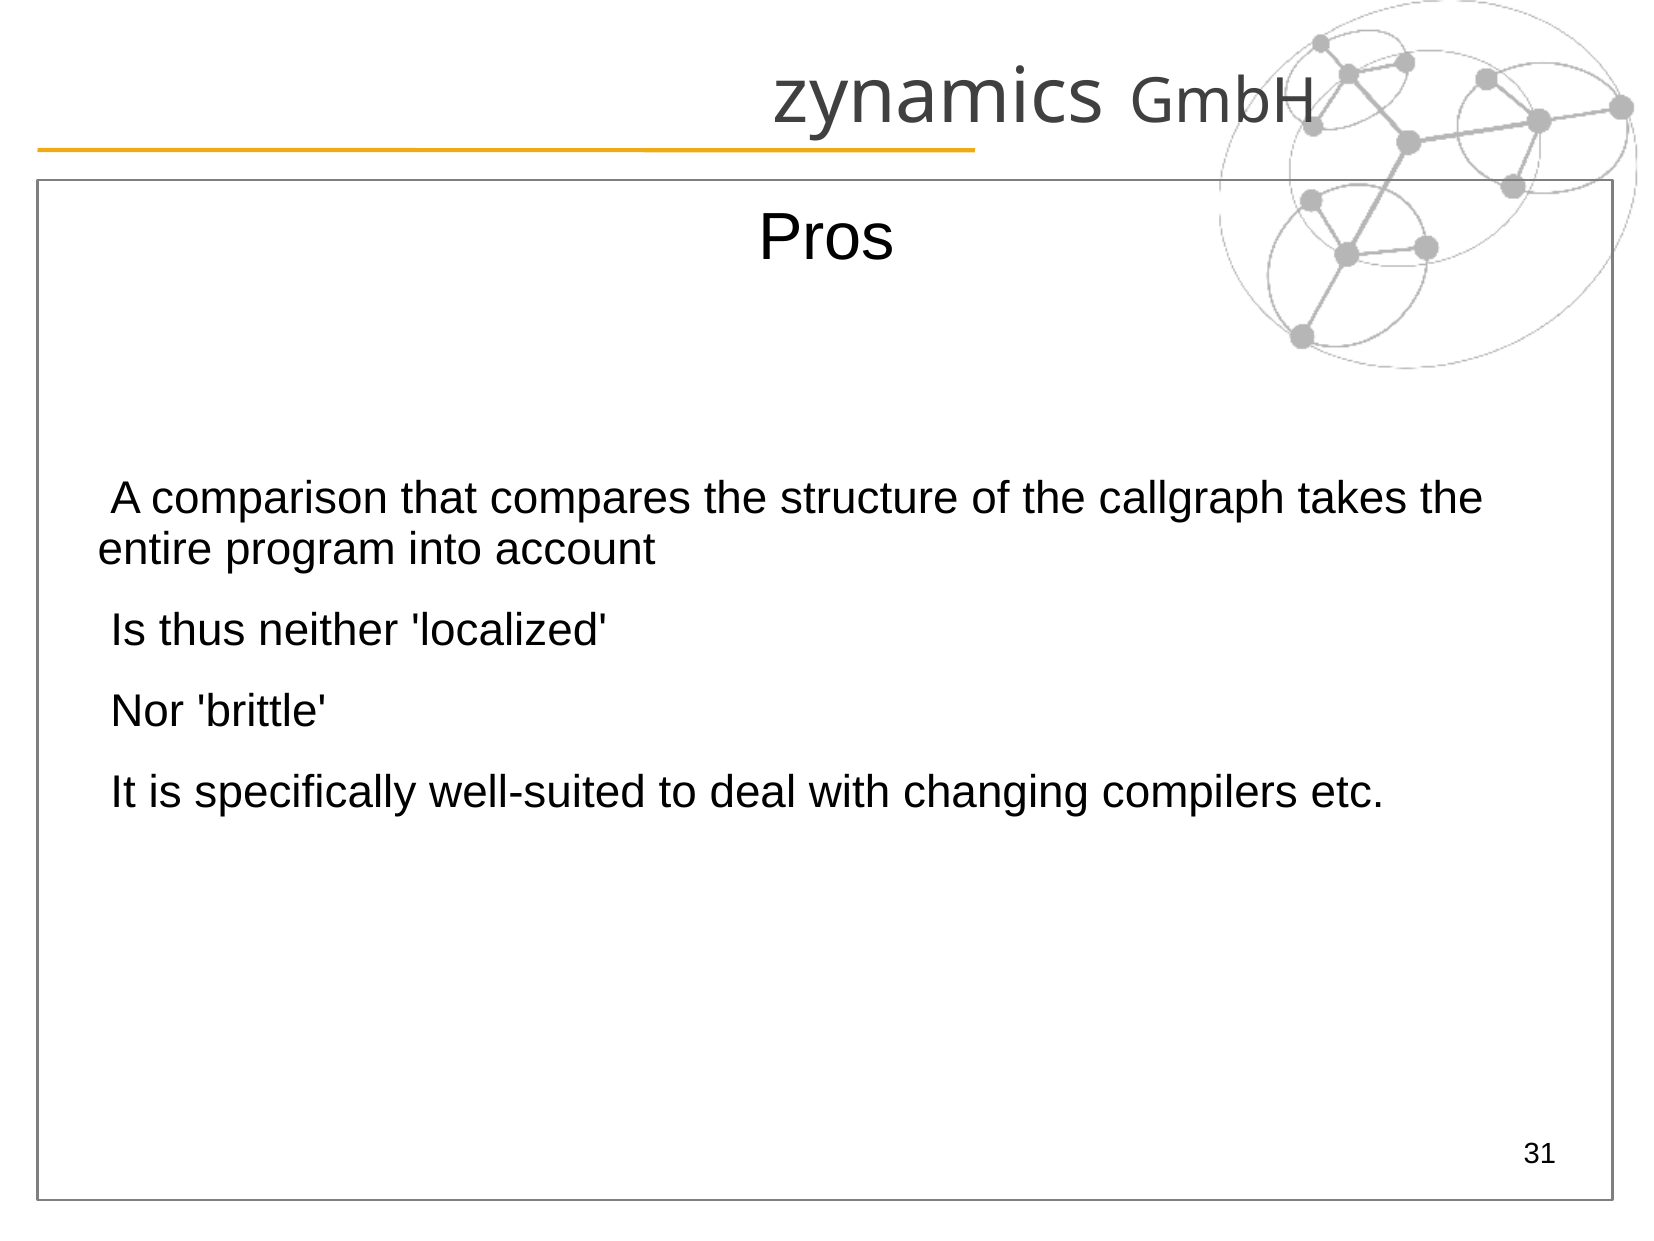

zynamics GmbH
# Pros
 A comparison that compares the structure of the callgraph takes the entire program into account
 Is thus neither 'localized'
 Nor 'brittle'
 It is specifically well-suited to deal with changing compilers etc.